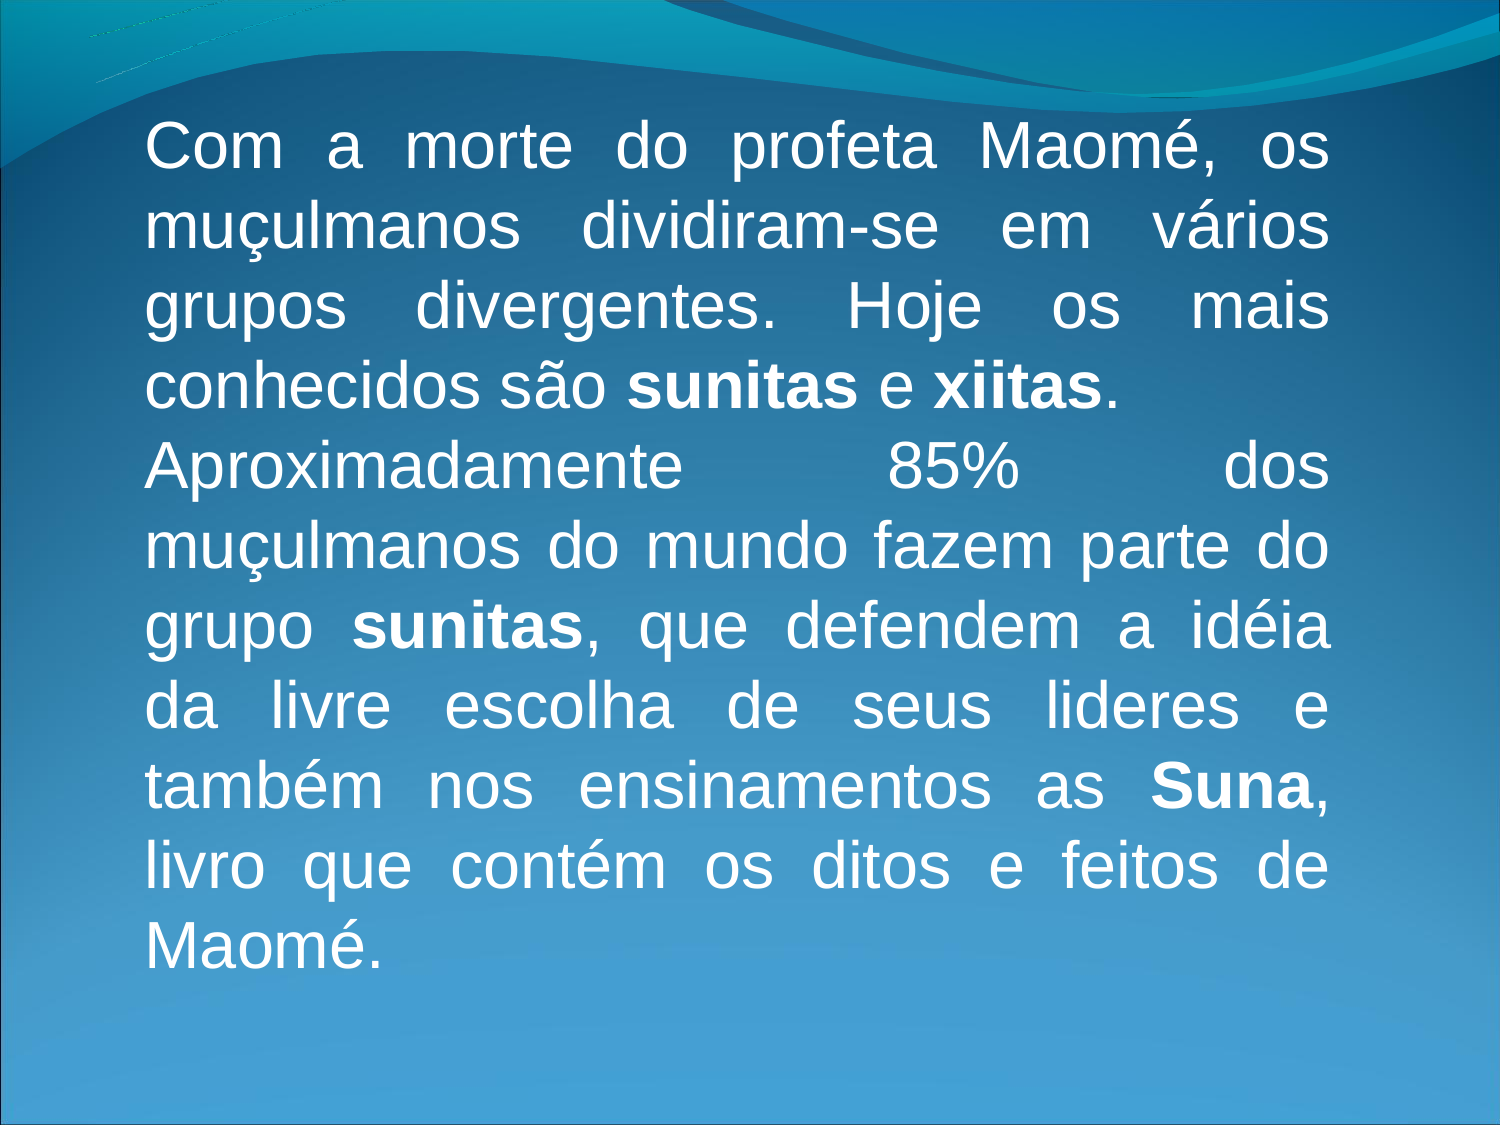

Com a morte do profeta Maomé, os muçulmanos dividiram-se em vários grupos divergentes. Hoje os mais conhecidos são sunitas e xiitas.
Aproximadamente 85% dos muçulmanos do mundo fazem parte do grupo sunitas, que defendem a idéia da livre escolha de seus lideres e também nos ensinamentos as Suna, livro que contém os ditos e feitos de Maomé.